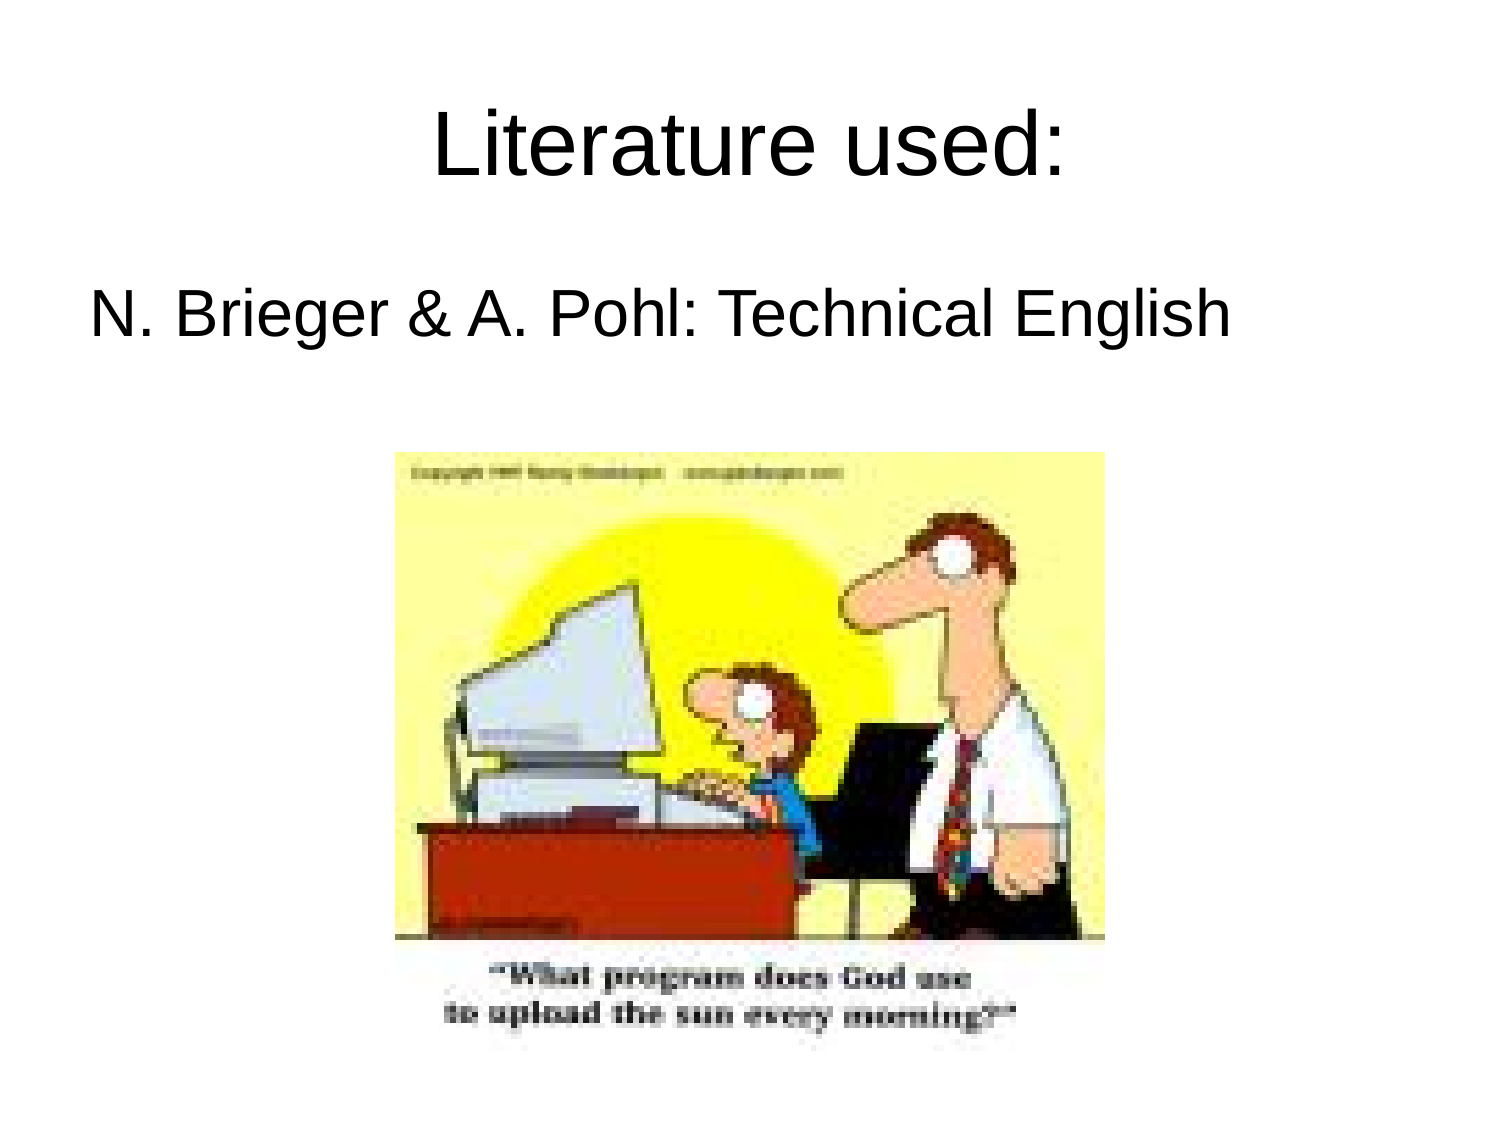

# Literature used:
N. Brieger & A. Pohl: Technical English